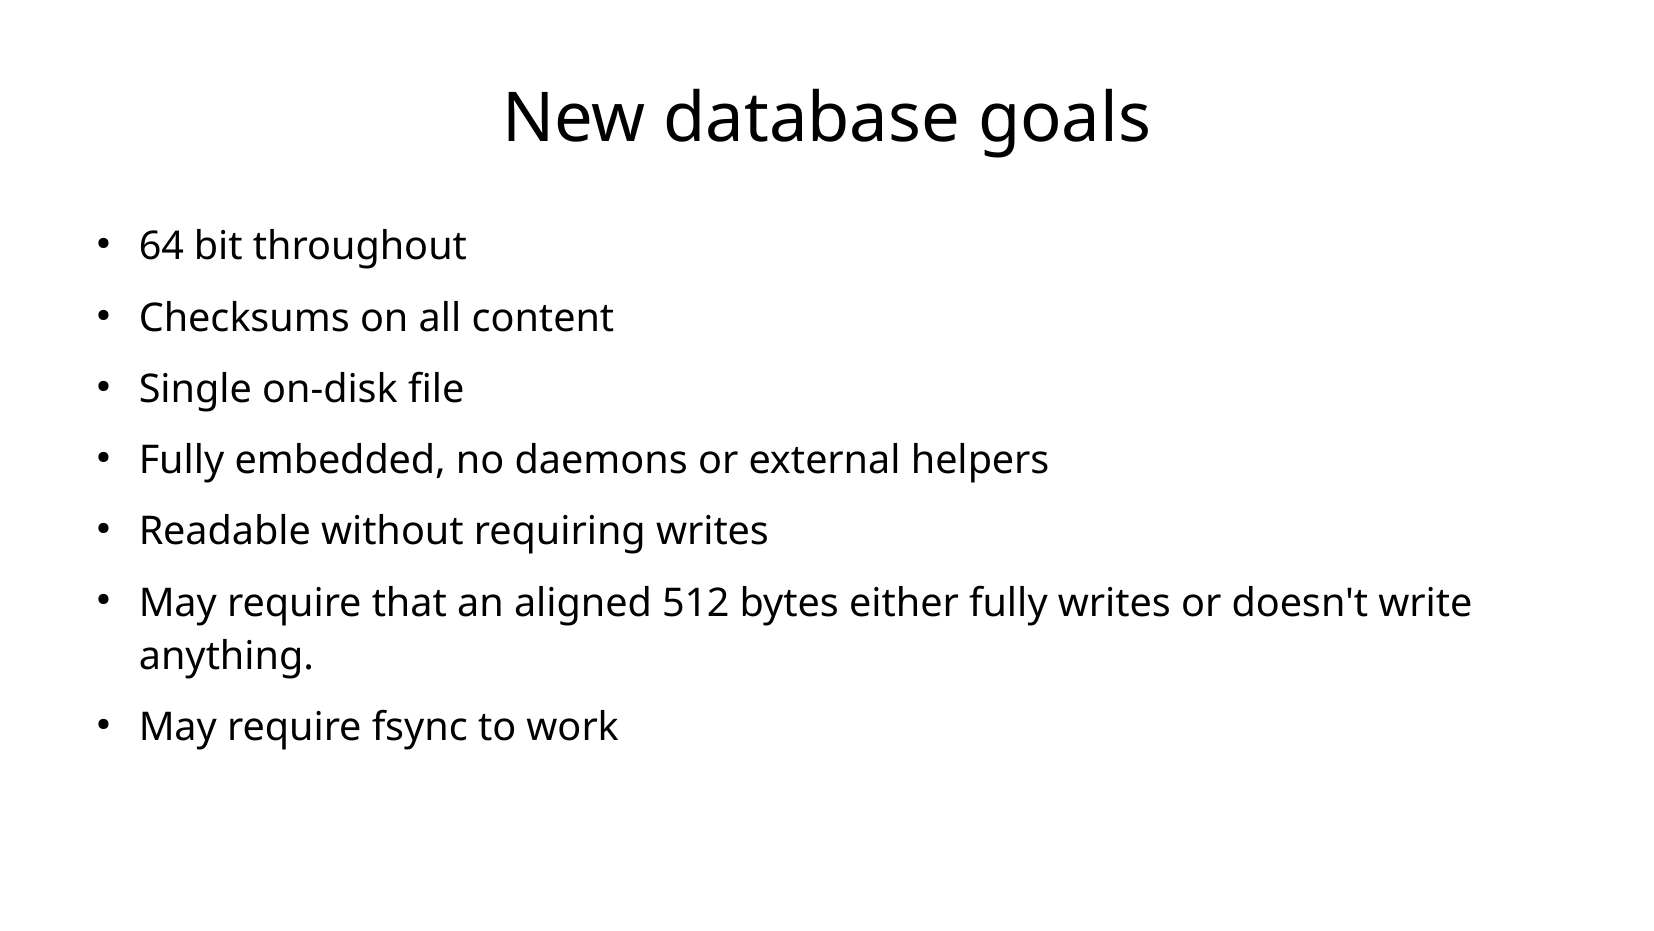

# New database goals
64 bit throughout
Checksums on all content
Single on-disk file
Fully embedded, no daemons or external helpers
Readable without requiring writes
May require that an aligned 512 bytes either fully writes or doesn't write anything.
May require fsync to work